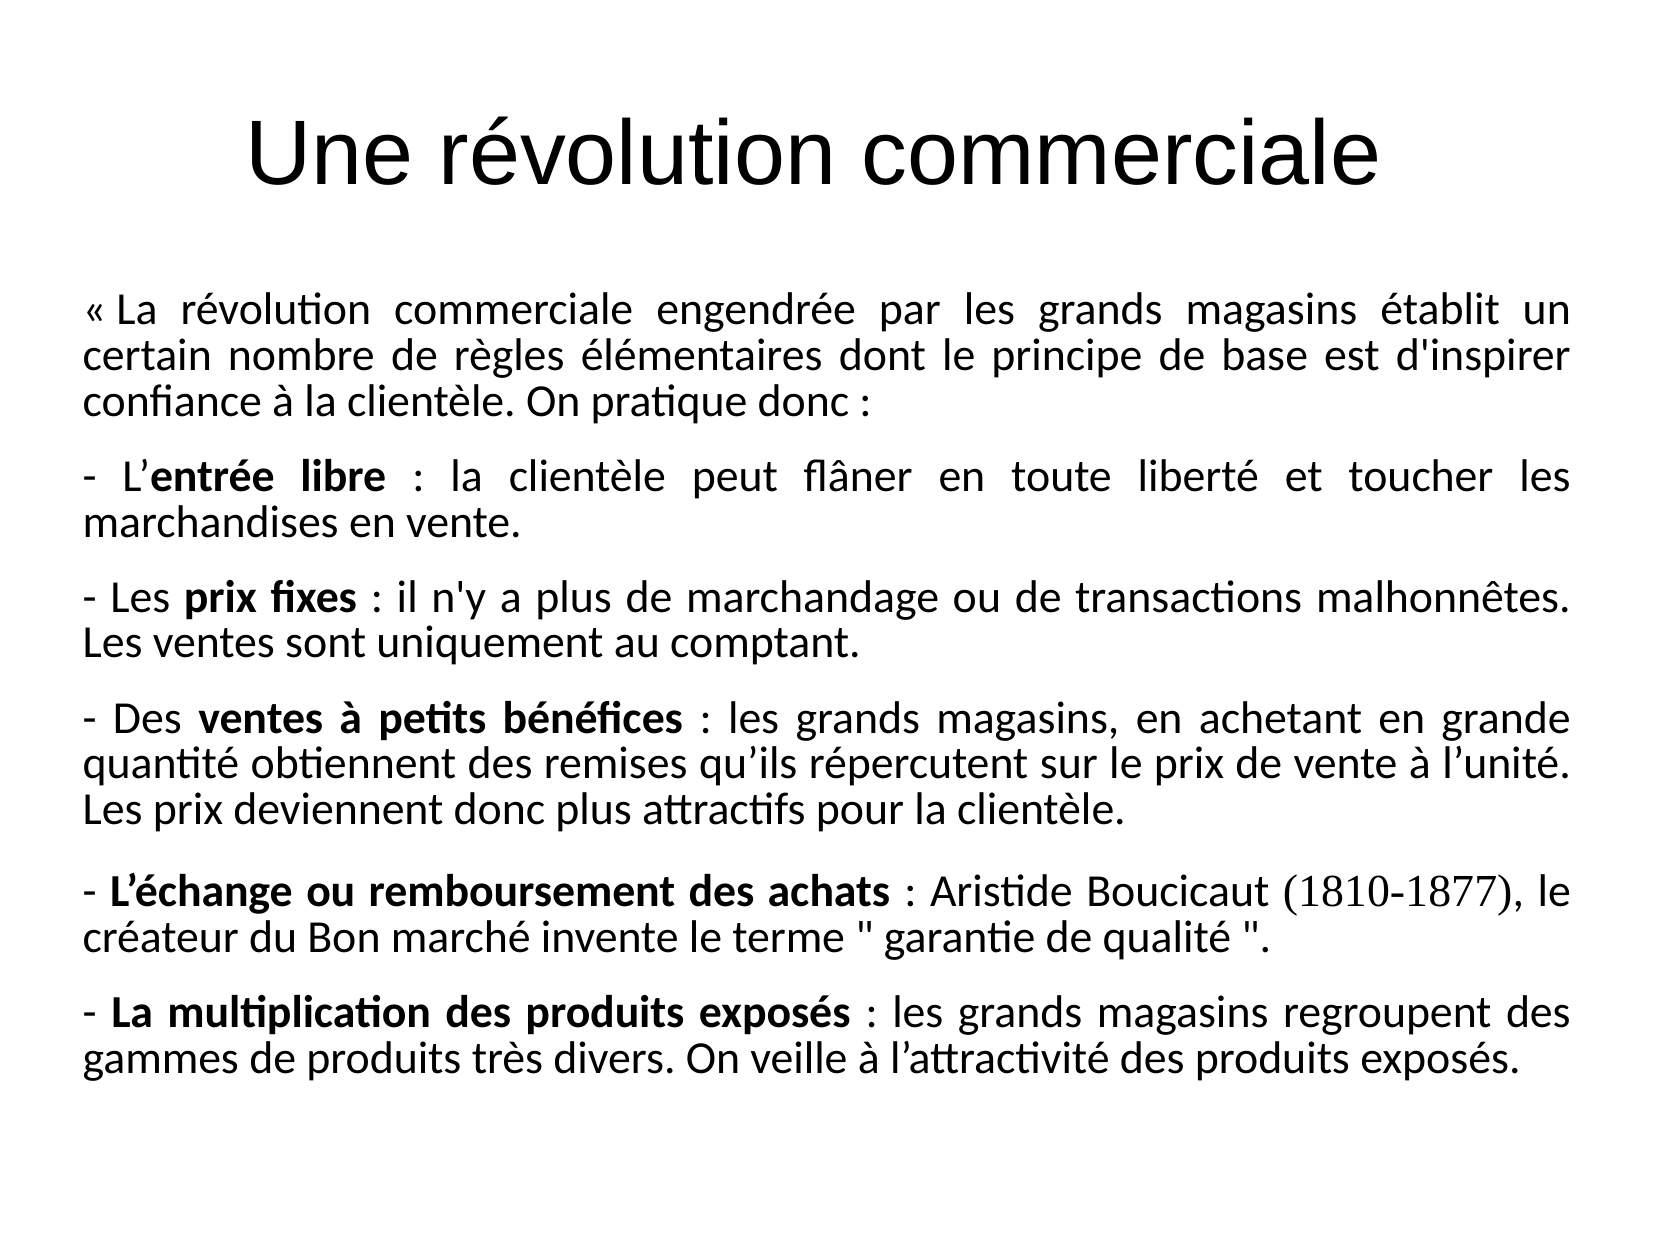

# Une révolution commerciale
« La révolution commerciale engendrée par les grands magasins établit un certain nombre de règles élémentaires dont le principe de base est d'inspirer confiance à la clientèle. On pratique donc :
- L’entrée libre : la clientèle peut flâner en toute liberté et toucher les marchandises en vente.
- Les prix fixes : il n'y a plus de marchandage ou de transactions malhonnêtes. Les ventes sont uniquement au comptant.
- Des ventes à petits bénéfices : les grands magasins, en achetant en grande quantité obtiennent des remises qu’ils répercutent sur le prix de vente à l’unité. Les prix deviennent donc plus attractifs pour la clientèle.
- L’échange ou remboursement des achats : Aristide Boucicaut (1810-1877), le créateur du Bon marché invente le terme " garantie de qualité ".
- La multiplication des produits exposés : les grands magasins regroupent des gammes de produits très divers. On veille à l’attractivité des produits exposés.